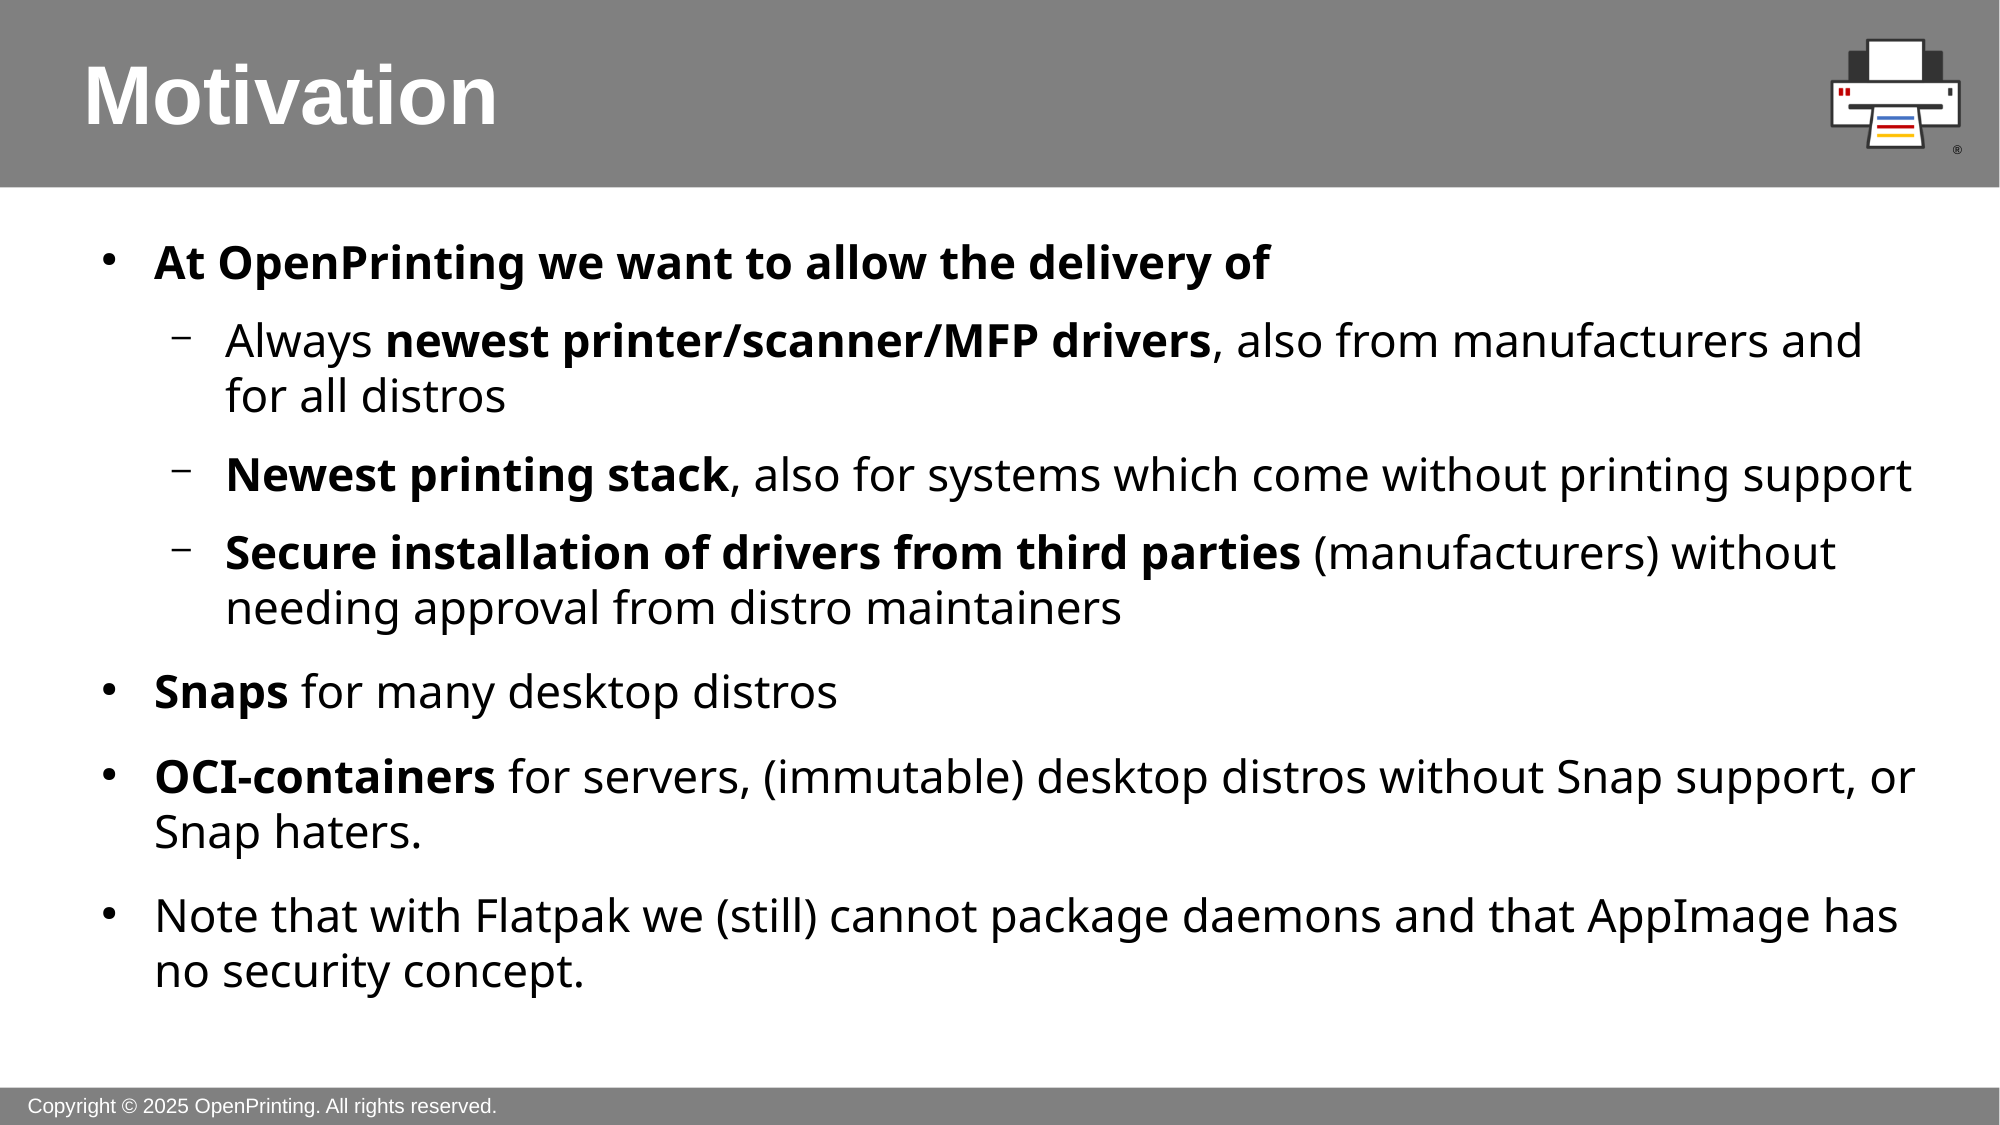

Motivation
# At OpenPrinting we want to allow the delivery of
Always newest printer/scanner/MFP drivers, also from manufacturers and for all distros
Newest printing stack, also for systems which come without printing support
Secure installation of drivers from third parties (manufacturers) without needing approval from distro maintainers
Snaps for many desktop distros
OCI-containers for servers, (immutable) desktop distros without Snap support, or Snap haters.
Note that with Flatpak we (still) cannot package daemons and that AppImage has no security concept.